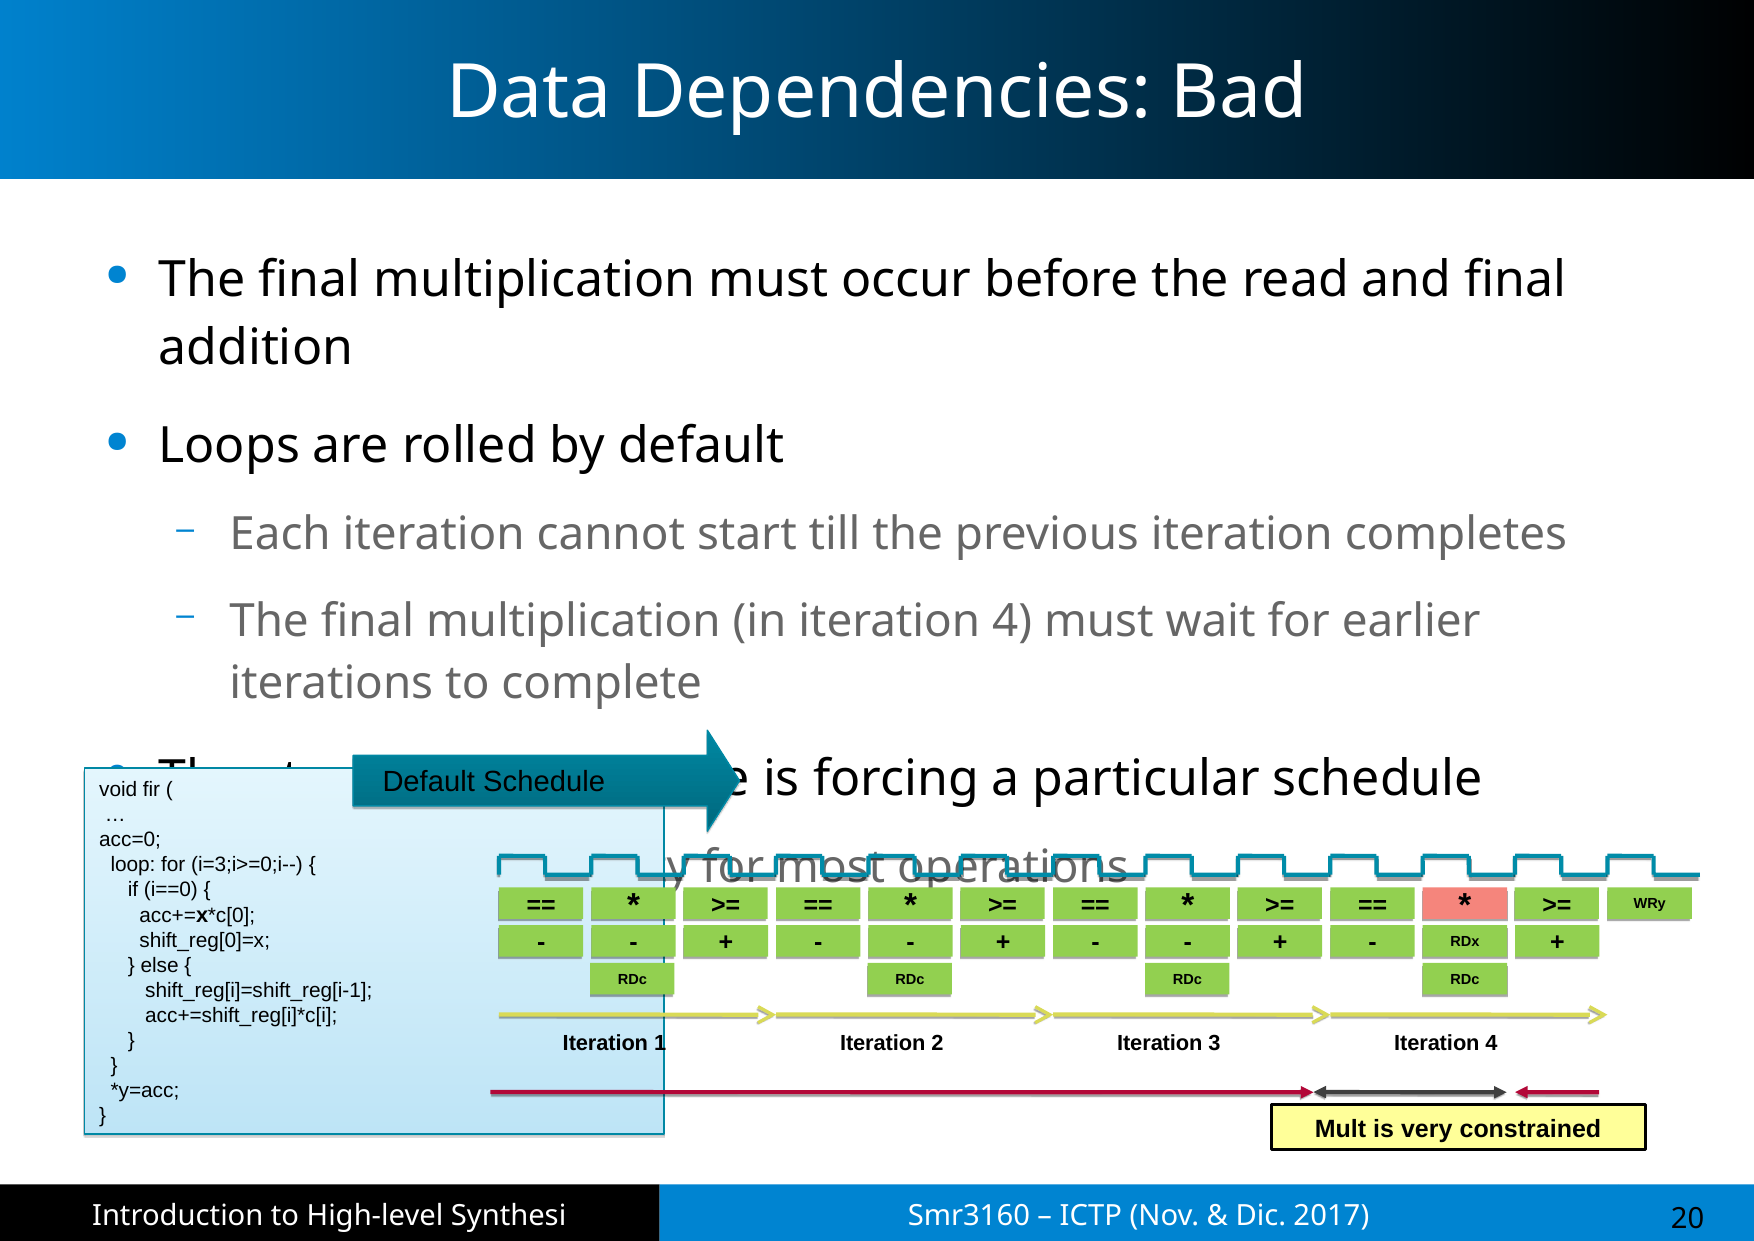

# Data Dependencies: Bad
The final multiplication must occur before the read and final addition
Loops are rolled by default
Each iteration cannot start till the previous iteration completes
The final multiplication (in iteration 4) must wait for earlier iterations to complete
The structure of the code is forcing a particular schedule
There is little mobility for most operations
Default Schedule
void fir (
 …
acc=0;
 loop: for (i=3;i>=0;i--) {
 if (i==0) {
 acc+=x*c[0];
 shift_reg[0]=x;
 } else {
 shift_reg[i]=shift_reg[i-1];
 acc+=shift_reg[i]*c[i];
 }
 }
 *y=acc;
}
==
*
>=
==
*
>=
==
*
>=
==
*
>=
WRy
-
-
+
-
-
+
-
-
+
-
RDx
+
RDc
RDc
RDc
RDc
Iteration 1
Iteration 2
Iteration 3
Iteration 4
Mult is very constrained
20